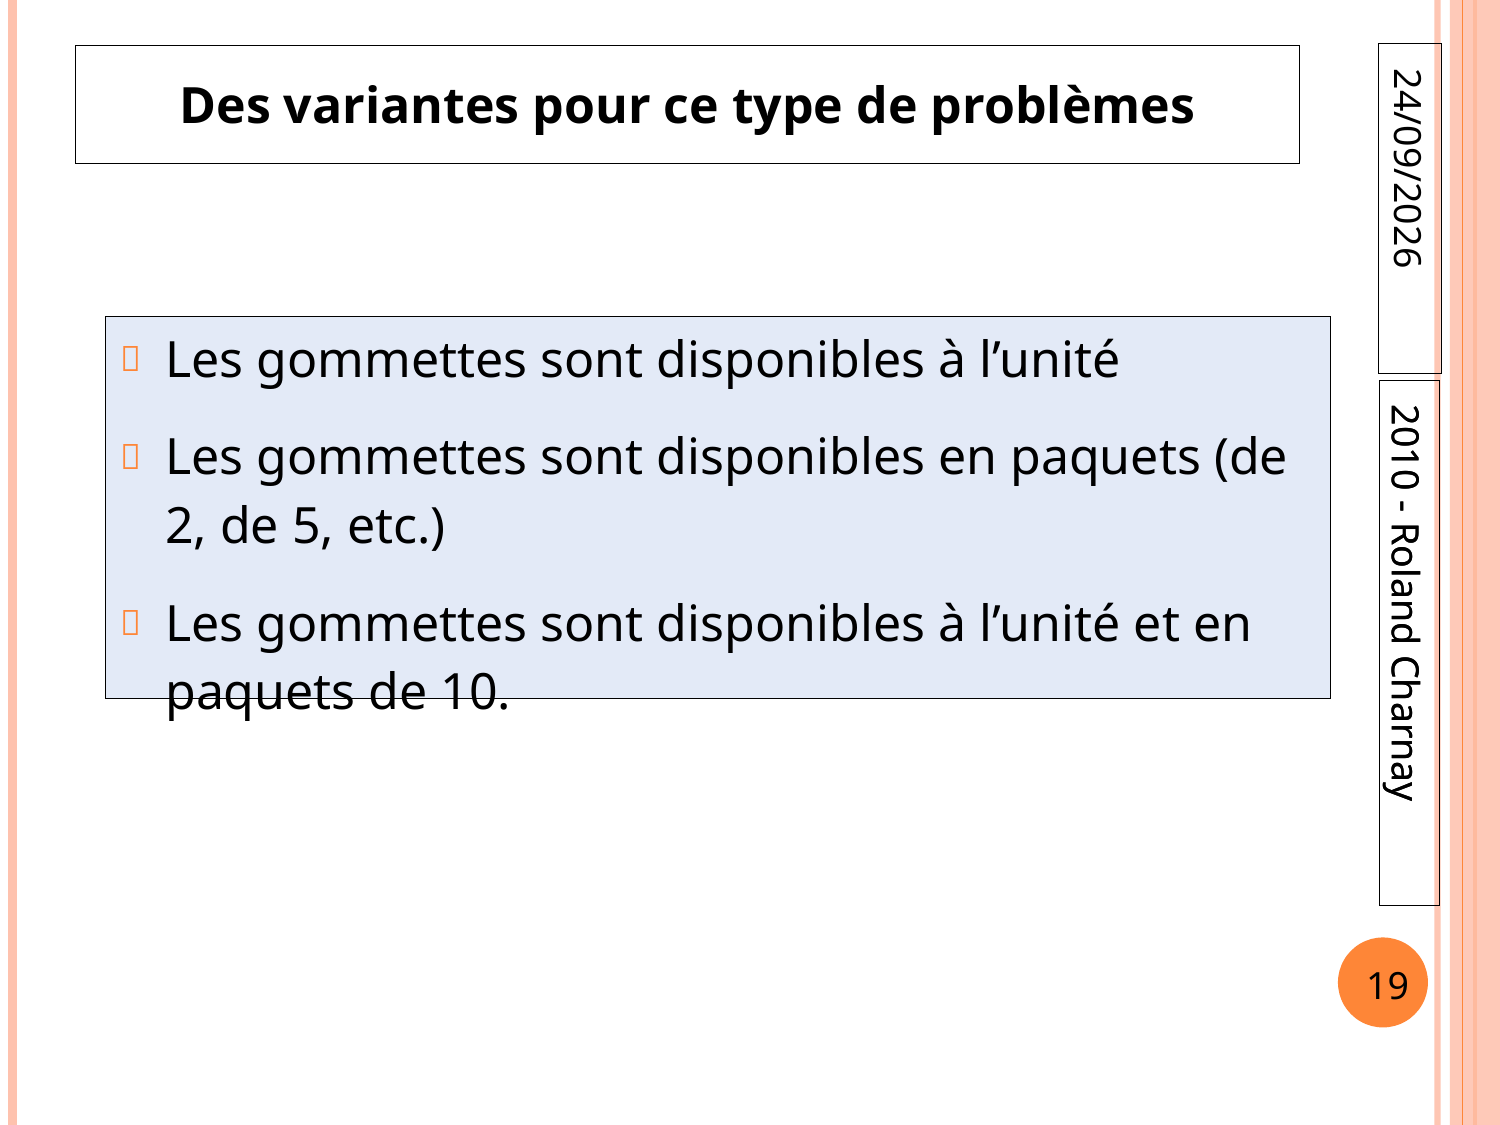

# Des variantes pour ce type de problèmes
Les gommettes sont disponibles à l’unité
Les gommettes sont disponibles en paquets (de 2, de 5, etc.)
Les gommettes sont disponibles à l’unité et en paquets de 10.
<footer>2010 - Roland Charnay